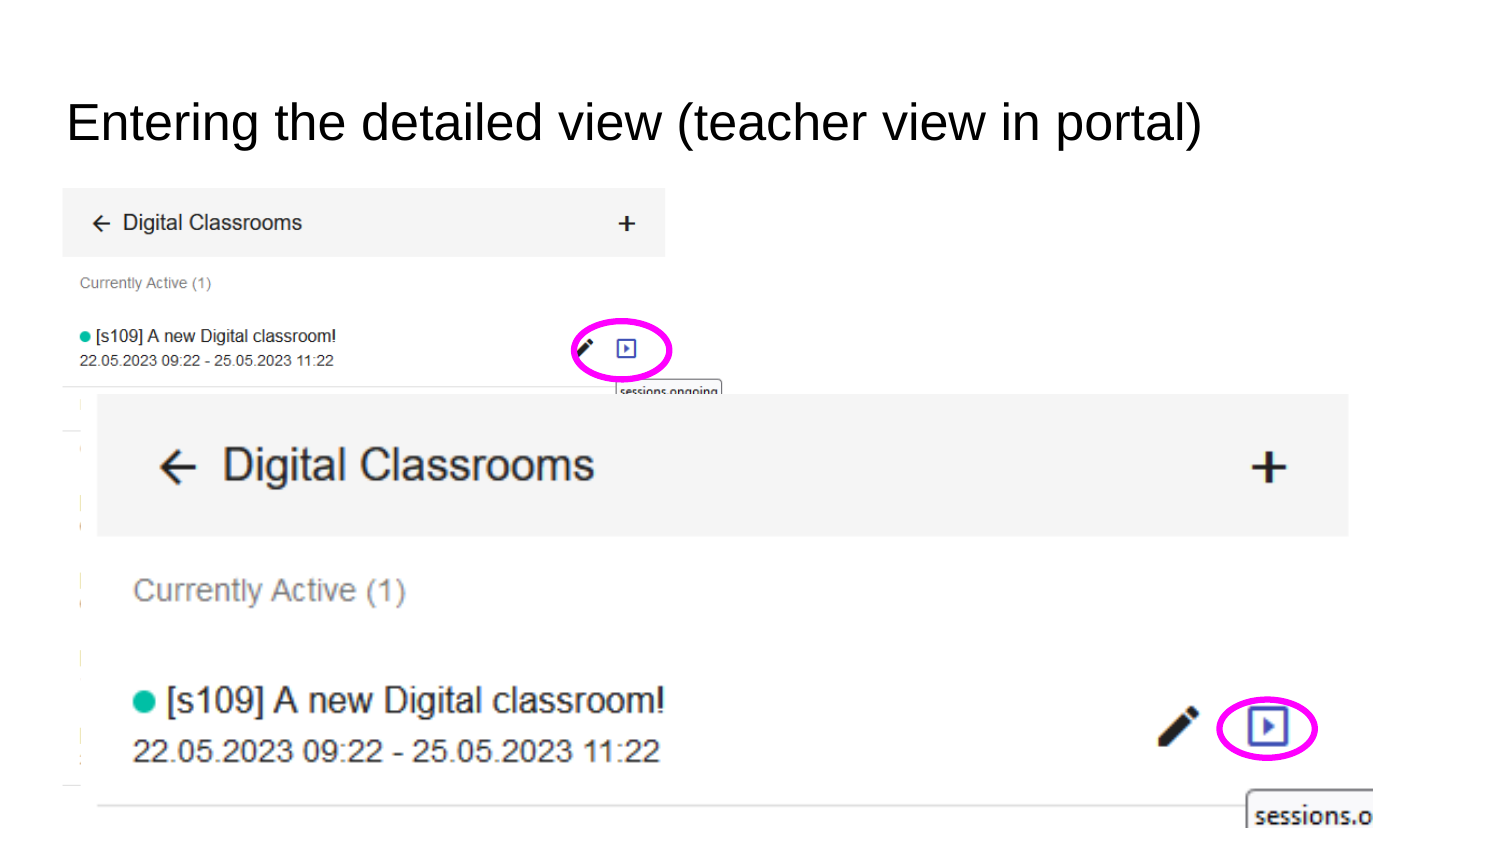

# Entering the detailed view (teacher view in portal)